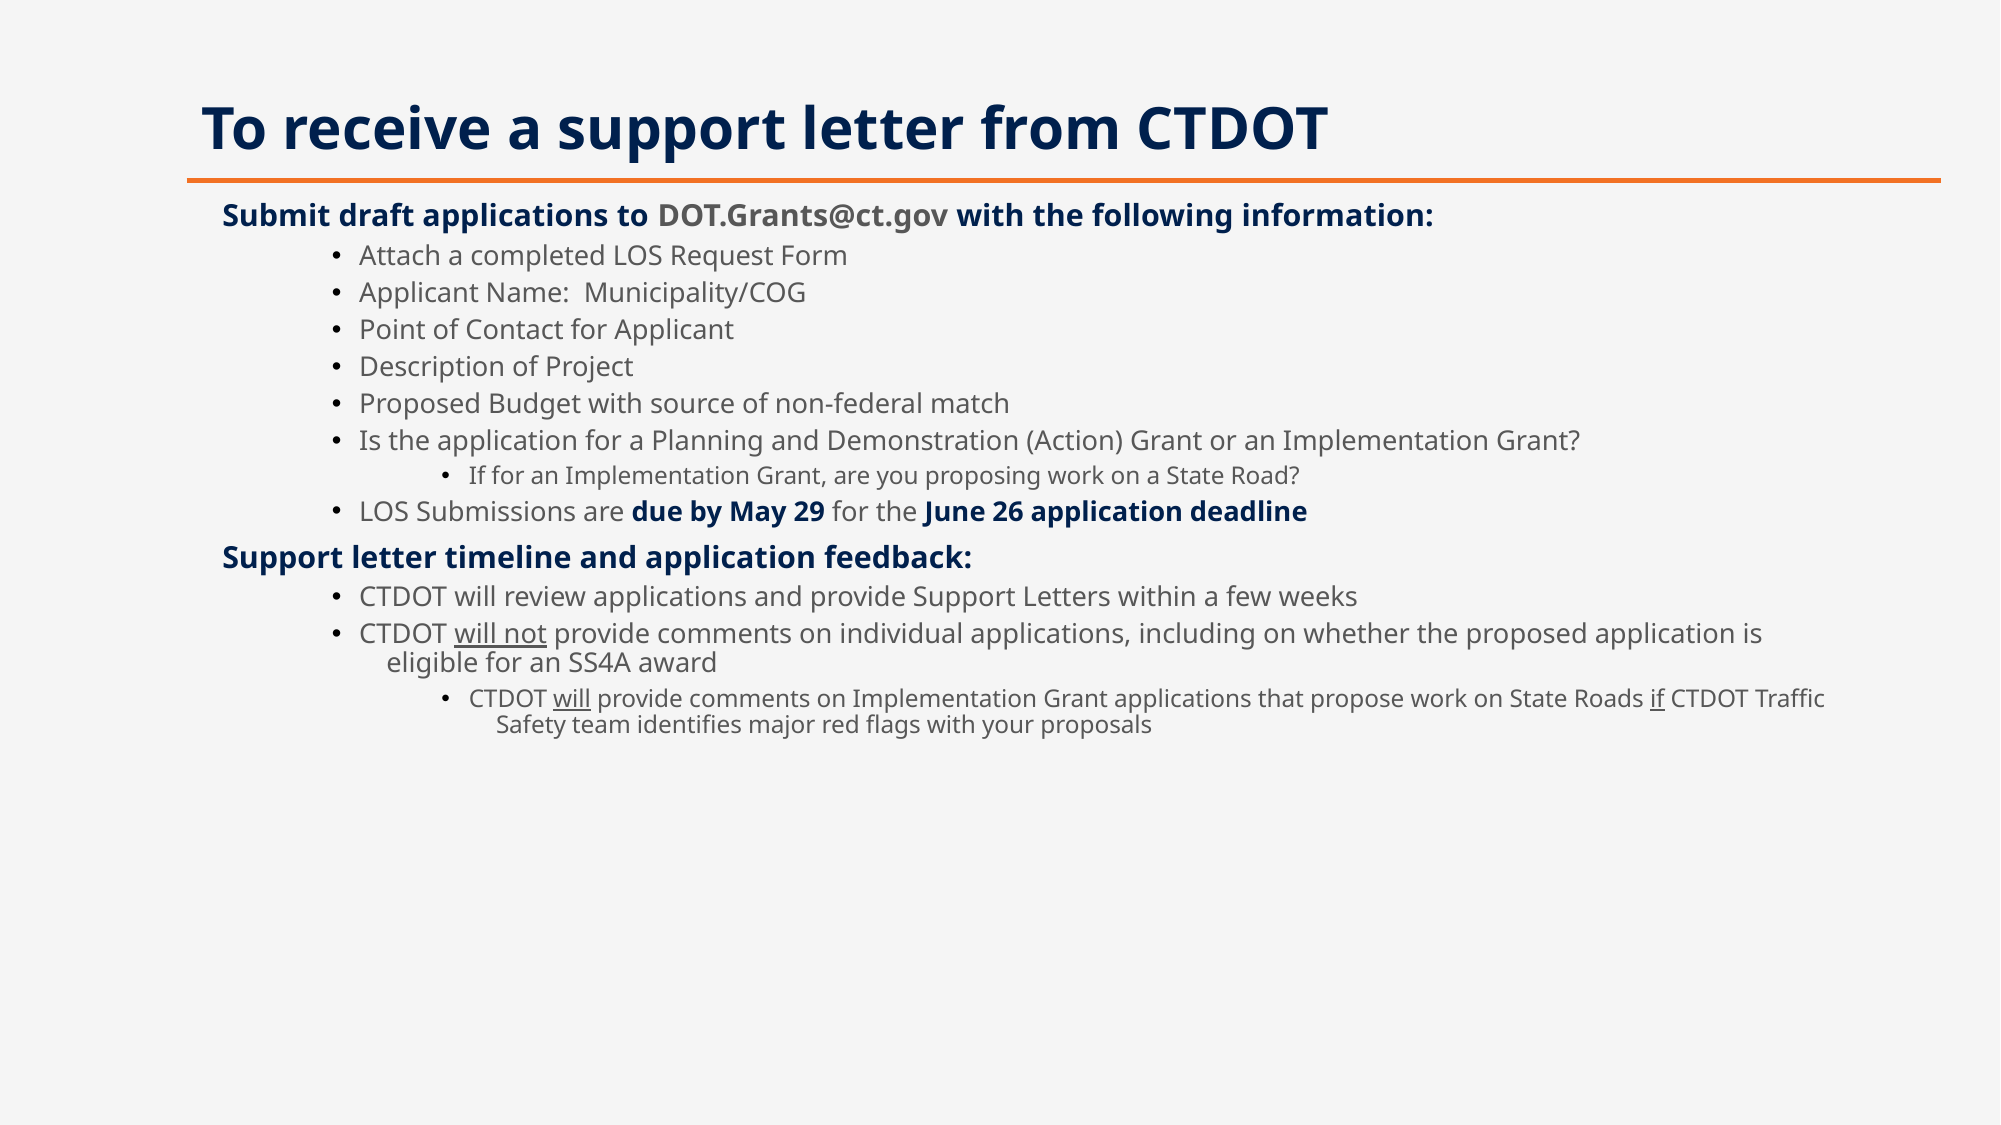

# To receive a support letter from CTDOT
Submit draft applications to DOT.Grants@ct.gov with the following information:
Attach a completed LOS Request Form
Applicant Name: Municipality/COG
Point of Contact for Applicant
Description of Project
Proposed Budget with source of non-federal match
Is the application for a Planning and Demonstration (Action) Grant or an Implementation Grant?
If for an Implementation Grant, are you proposing work on a State Road?
LOS Submissions are due by May 29 for the June 26 application deadline
Support letter timeline and application feedback:
CTDOT will review applications and provide Support Letters within a few weeks
CTDOT will not provide comments on individual applications, including on whether the proposed application is eligible for an SS4A award
CTDOT will provide comments on Implementation Grant applications that propose work on State Roads if CTDOT Traffic Safety team identifies major red flags with your proposals